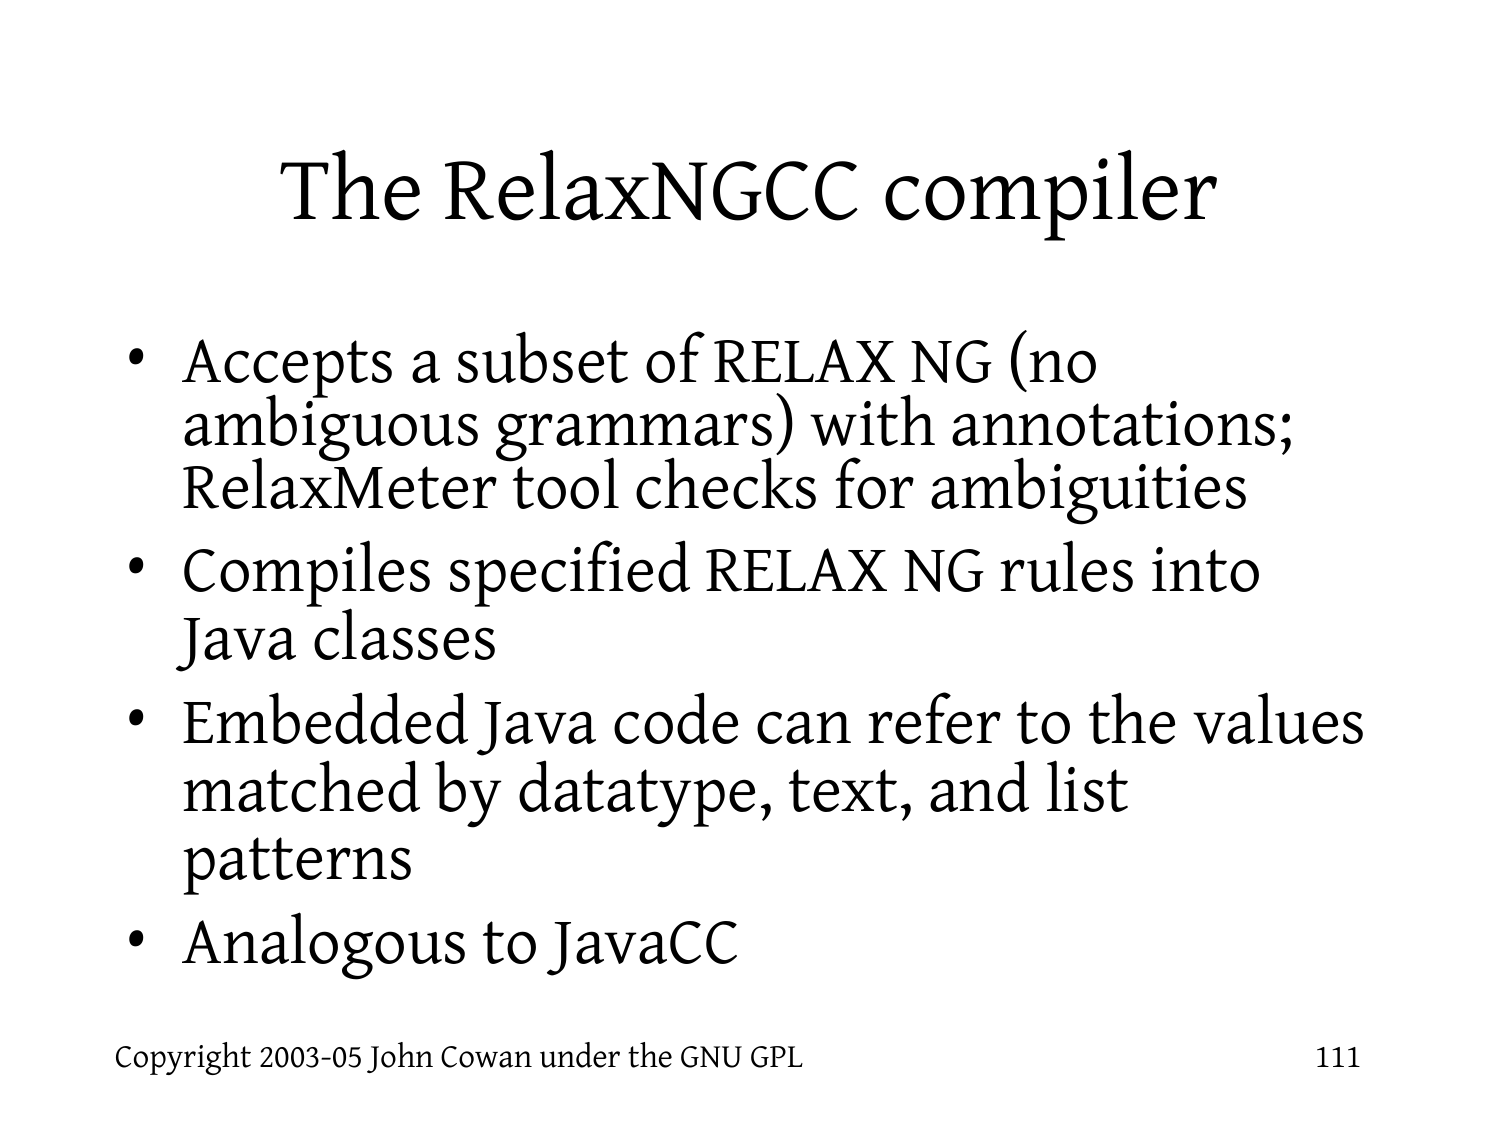

# The RelaxNGCC compiler
Accepts a subset of RELAX NG (no ambiguous grammars) with annotations; RelaxMeter tool checks for ambiguities
Compiles specified RELAX NG rules into Java classes
Embedded Java code can refer to the values matched by datatype, text, and list patterns
Analogous to JavaCC